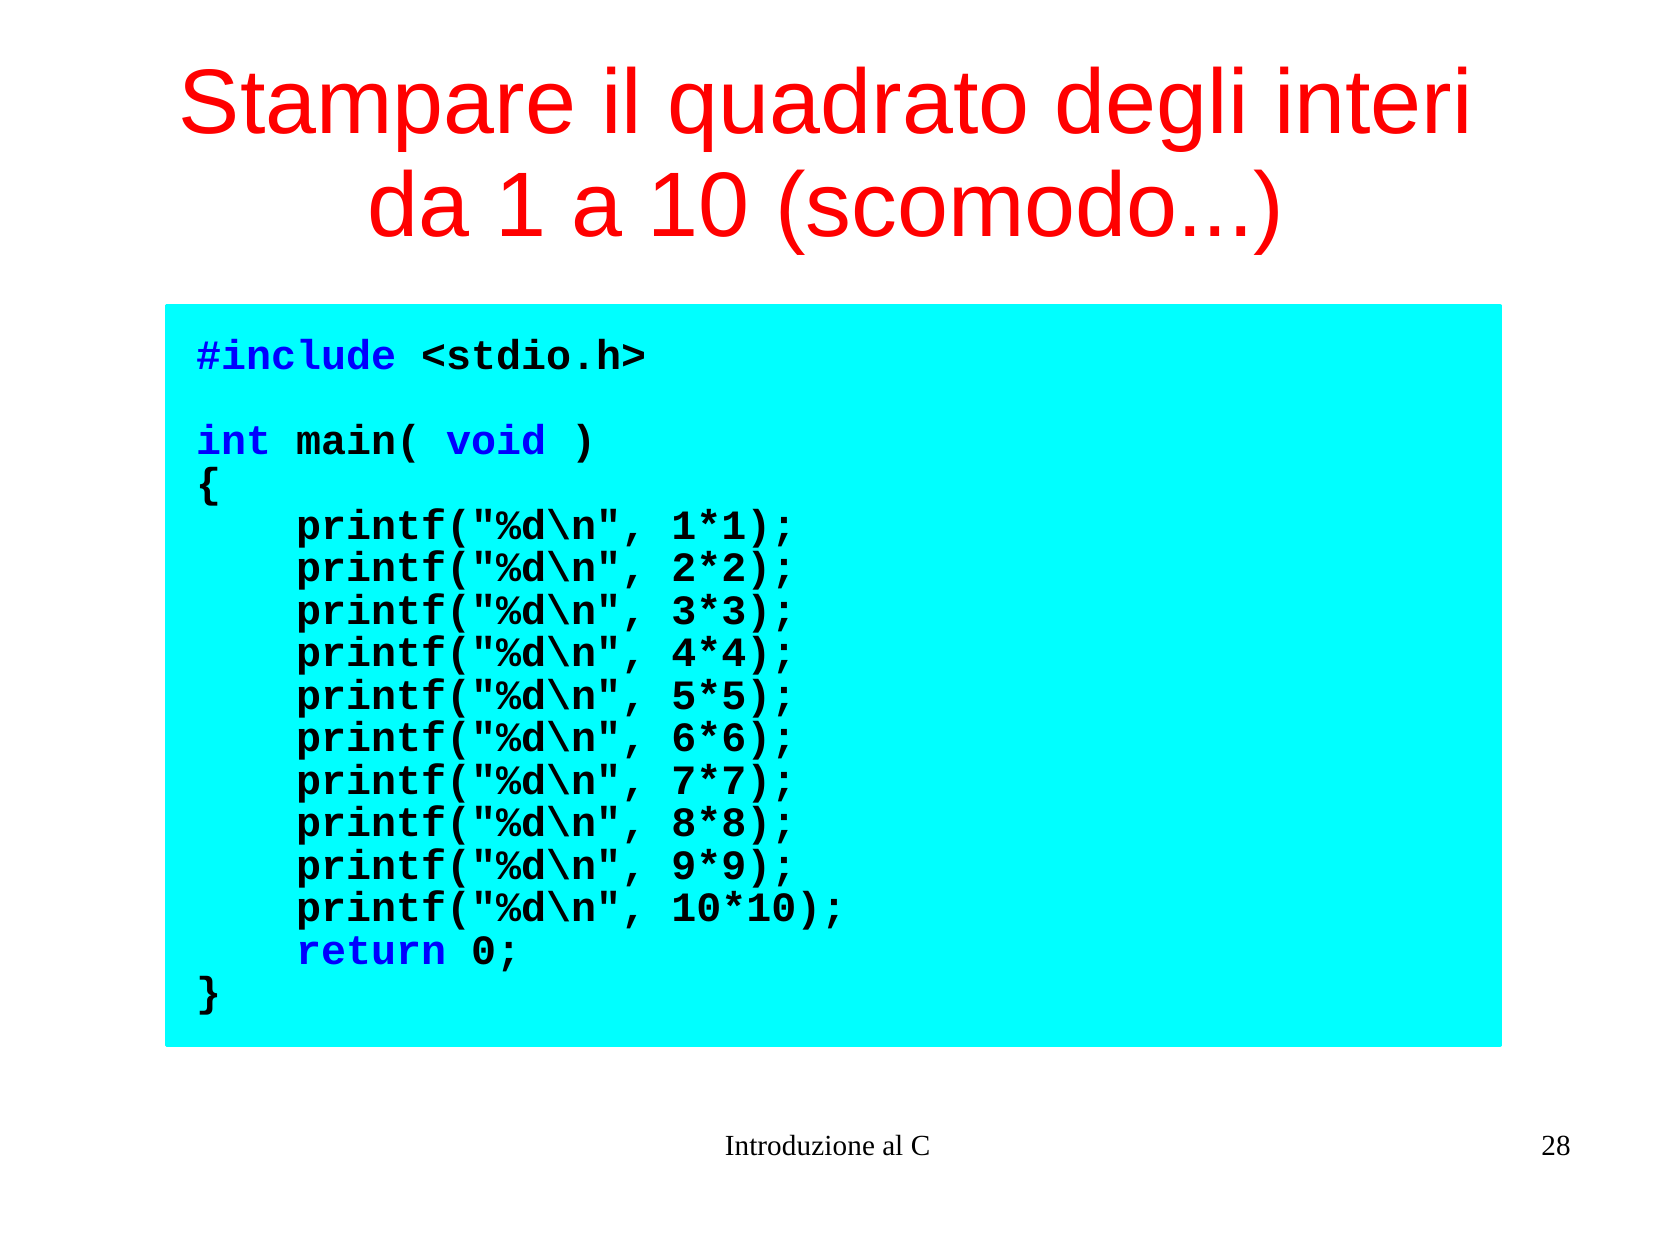

# Stampare il quadrato degli interi da 1 a 10 (scomodo...)
#include <stdio.h>
int main( void )
{
 printf("%d\n", 1*1);
 printf("%d\n", 2*2);
 printf("%d\n", 3*3);
 printf("%d\n", 4*4);
 printf("%d\n", 5*5);
 printf("%d\n", 6*6);
 printf("%d\n", 7*7);
 printf("%d\n", 8*8);
 printf("%d\n", 9*9);
 printf("%d\n", 10*10);
 return 0;
}
Introduzione al C
28